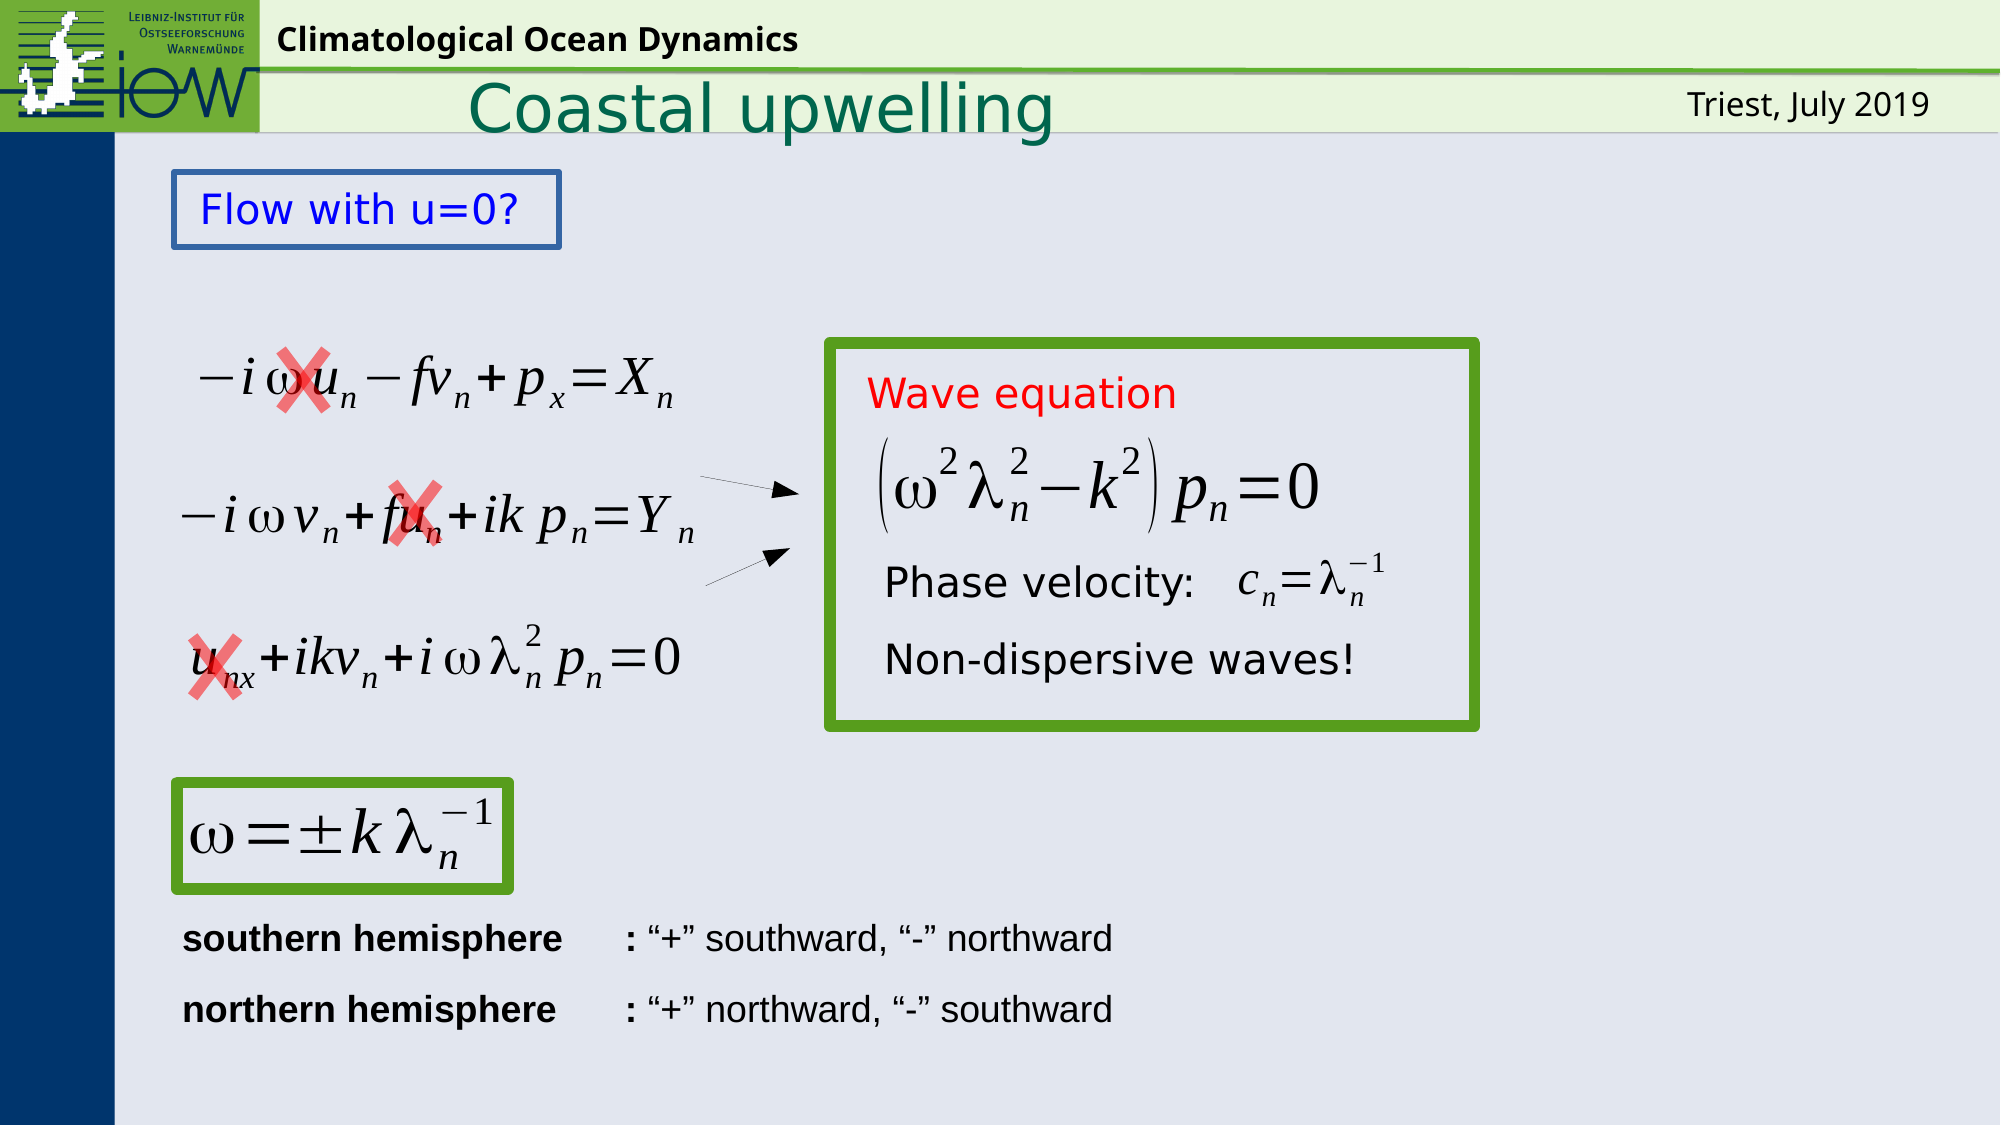

Coastal upwelling
Flow with u=0?
Wave equation
Phase velocity:
Non-dispersive waves!
southern hemisphere	: “+” southward, “-” northward
northern hemisphere	: “+” northward, “-” southward